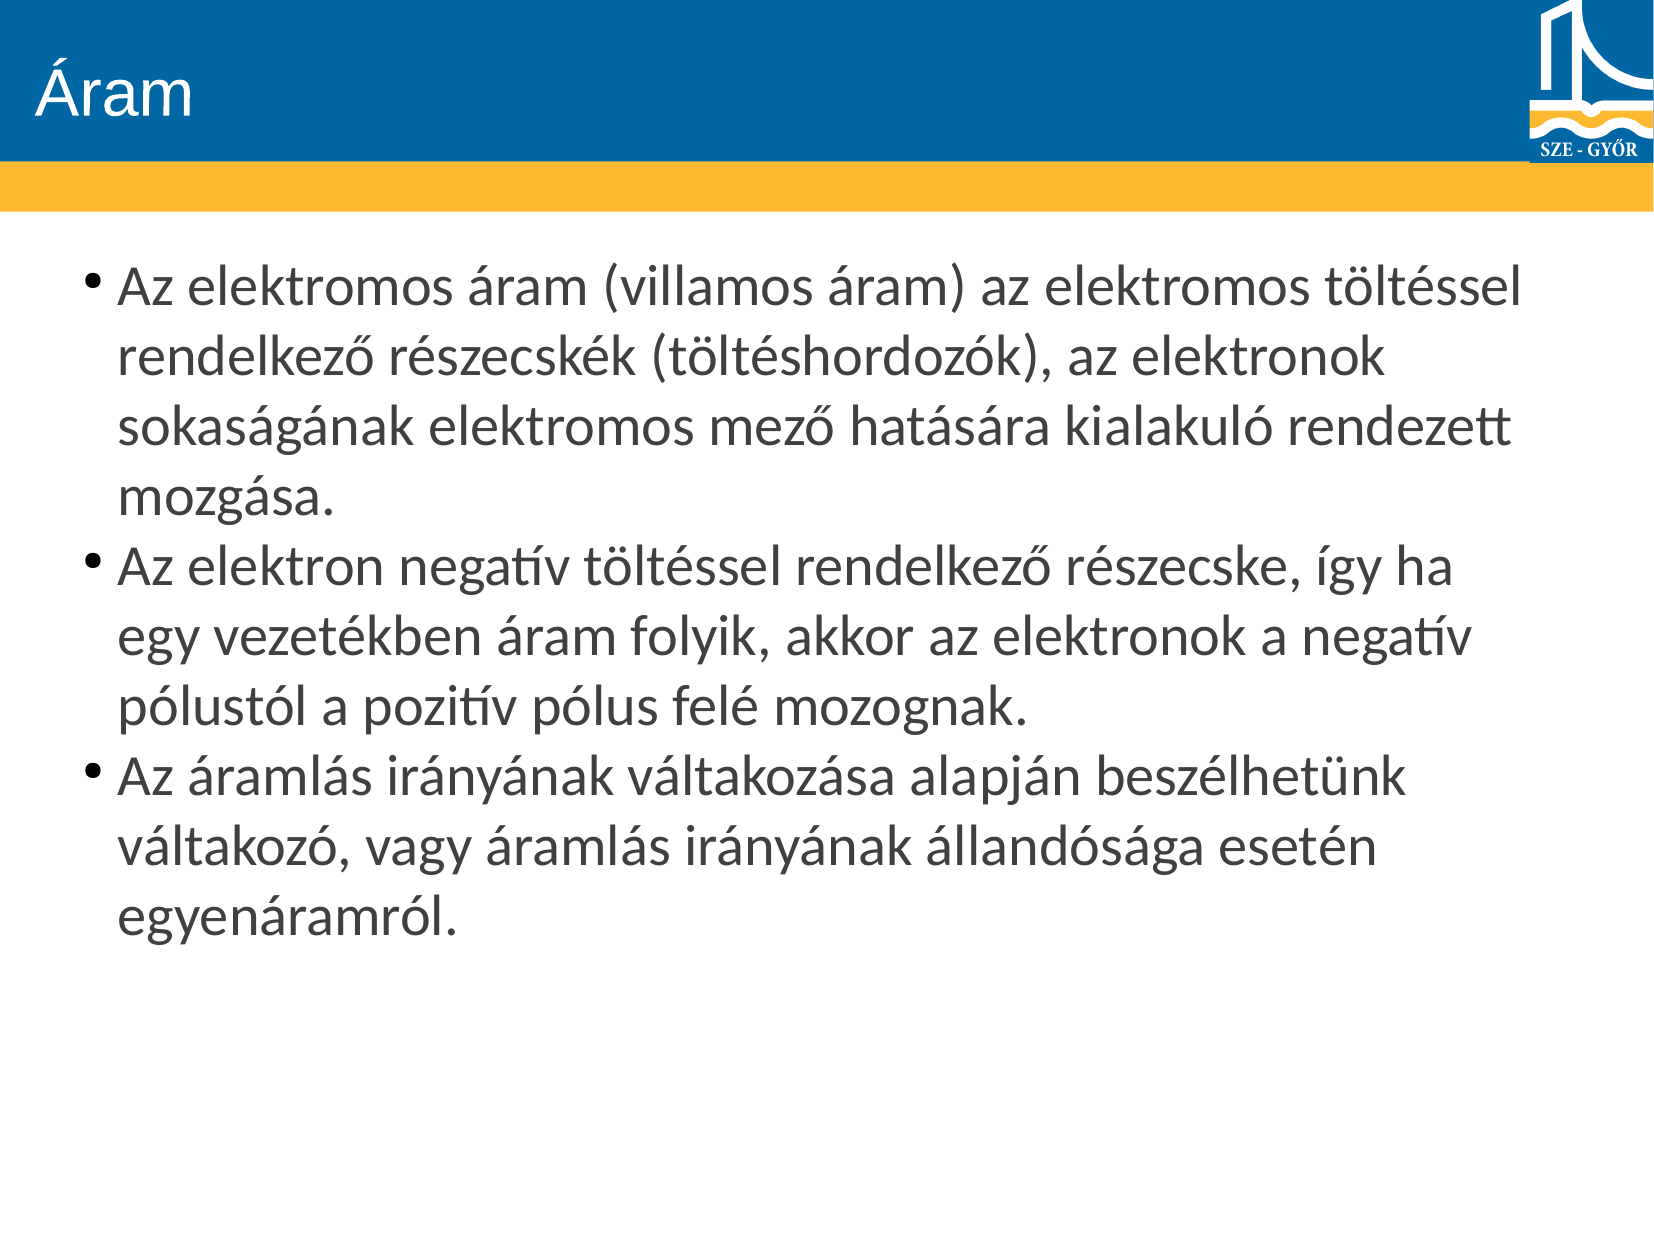

Áram
Az elektromos áram (villamos áram) az elektromos töltéssel rendelkező részecskék (töltéshordozók), az elektronok sokaságának elektromos mező hatására kialakuló rendezett mozgása.
Az elektron negatív töltéssel rendelkező részecske, így ha
egy vezetékben áram folyik, akkor az elektronok a negatív pólustól a pozitív pólus felé mozognak.
Az áramlás irányának váltakozása alapján beszélhetünk váltakozó, vagy áramlás irányának állandósága esetén egyenáramról.